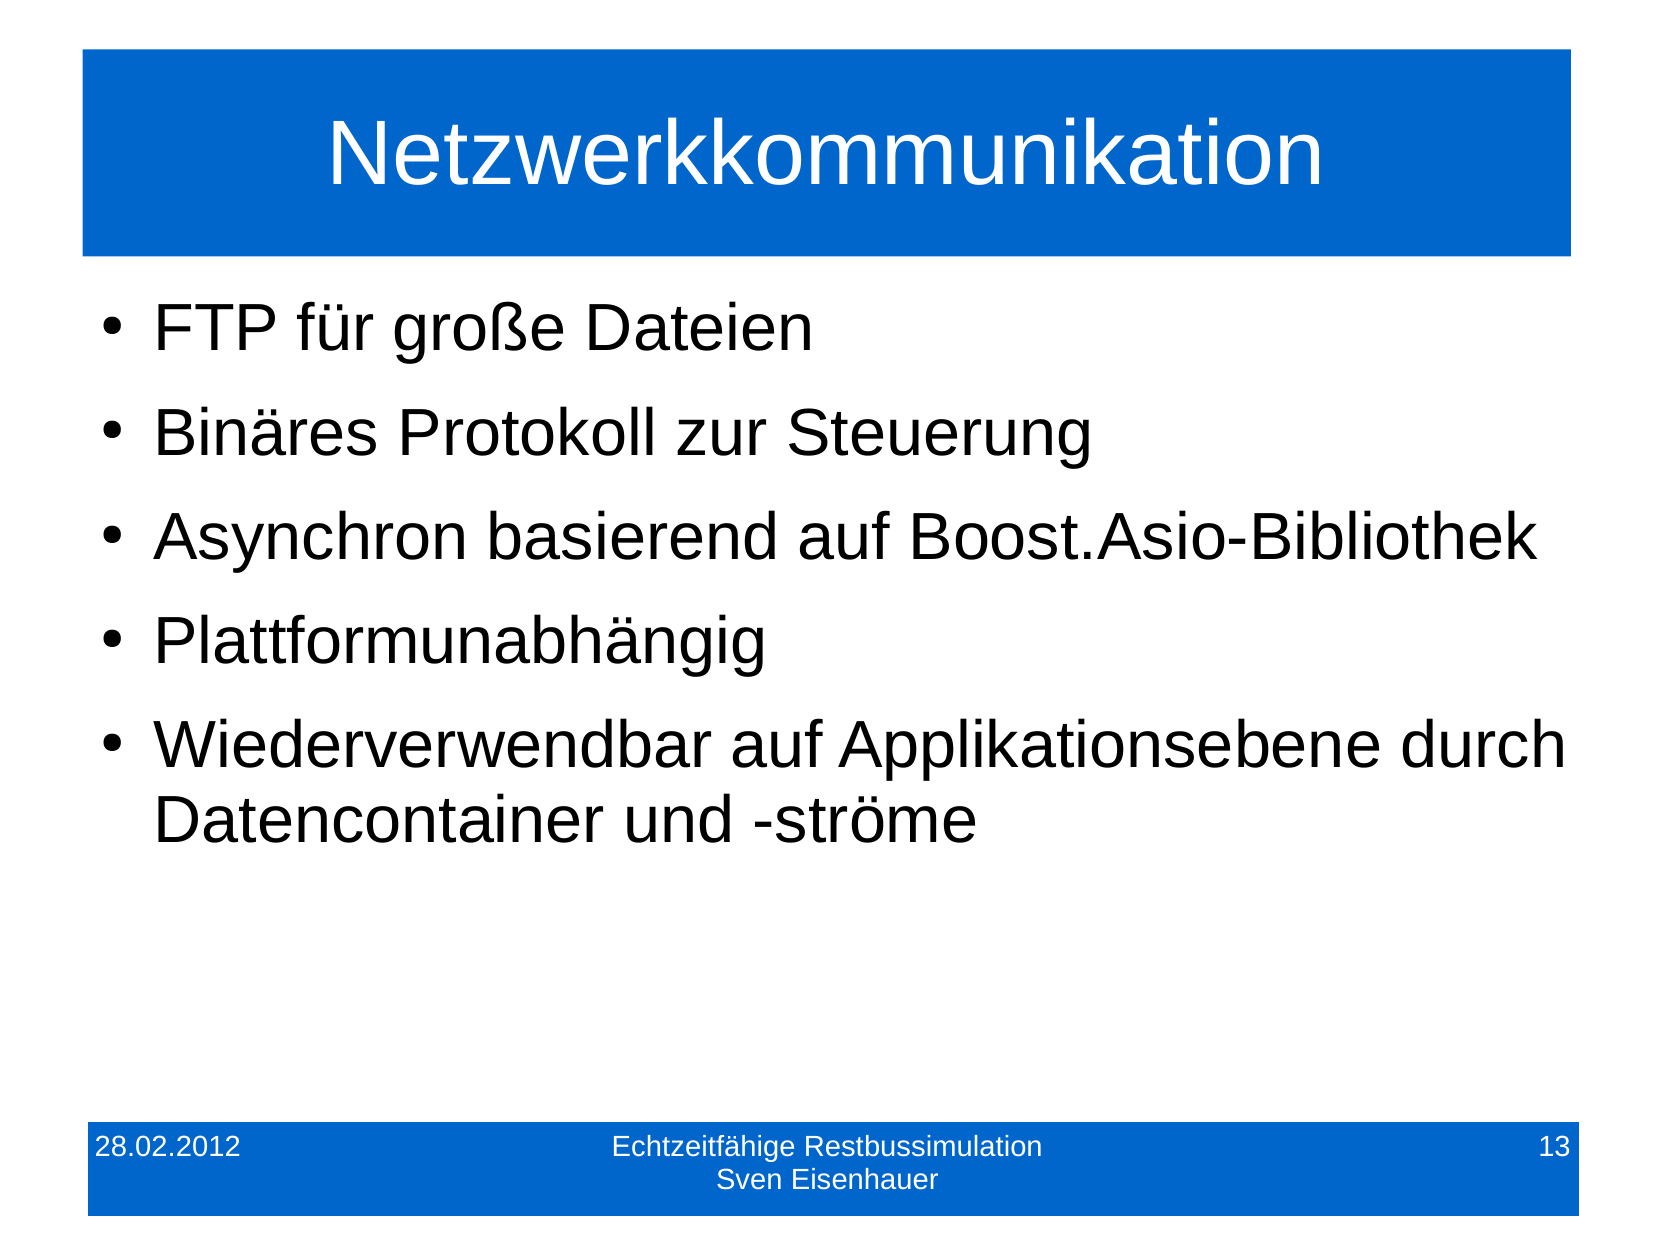

# Netzwerkkommunikation
FTP für große Dateien
Binäres Protokoll zur Steuerung
Asynchron basierend auf Boost.Asio-Bibliothek
Plattformunabhängig
Wiederverwendbar auf Applikationsebene durch Datencontainer und -ströme
28.02.2012
Echtzeitfähige Restbussimulation
13